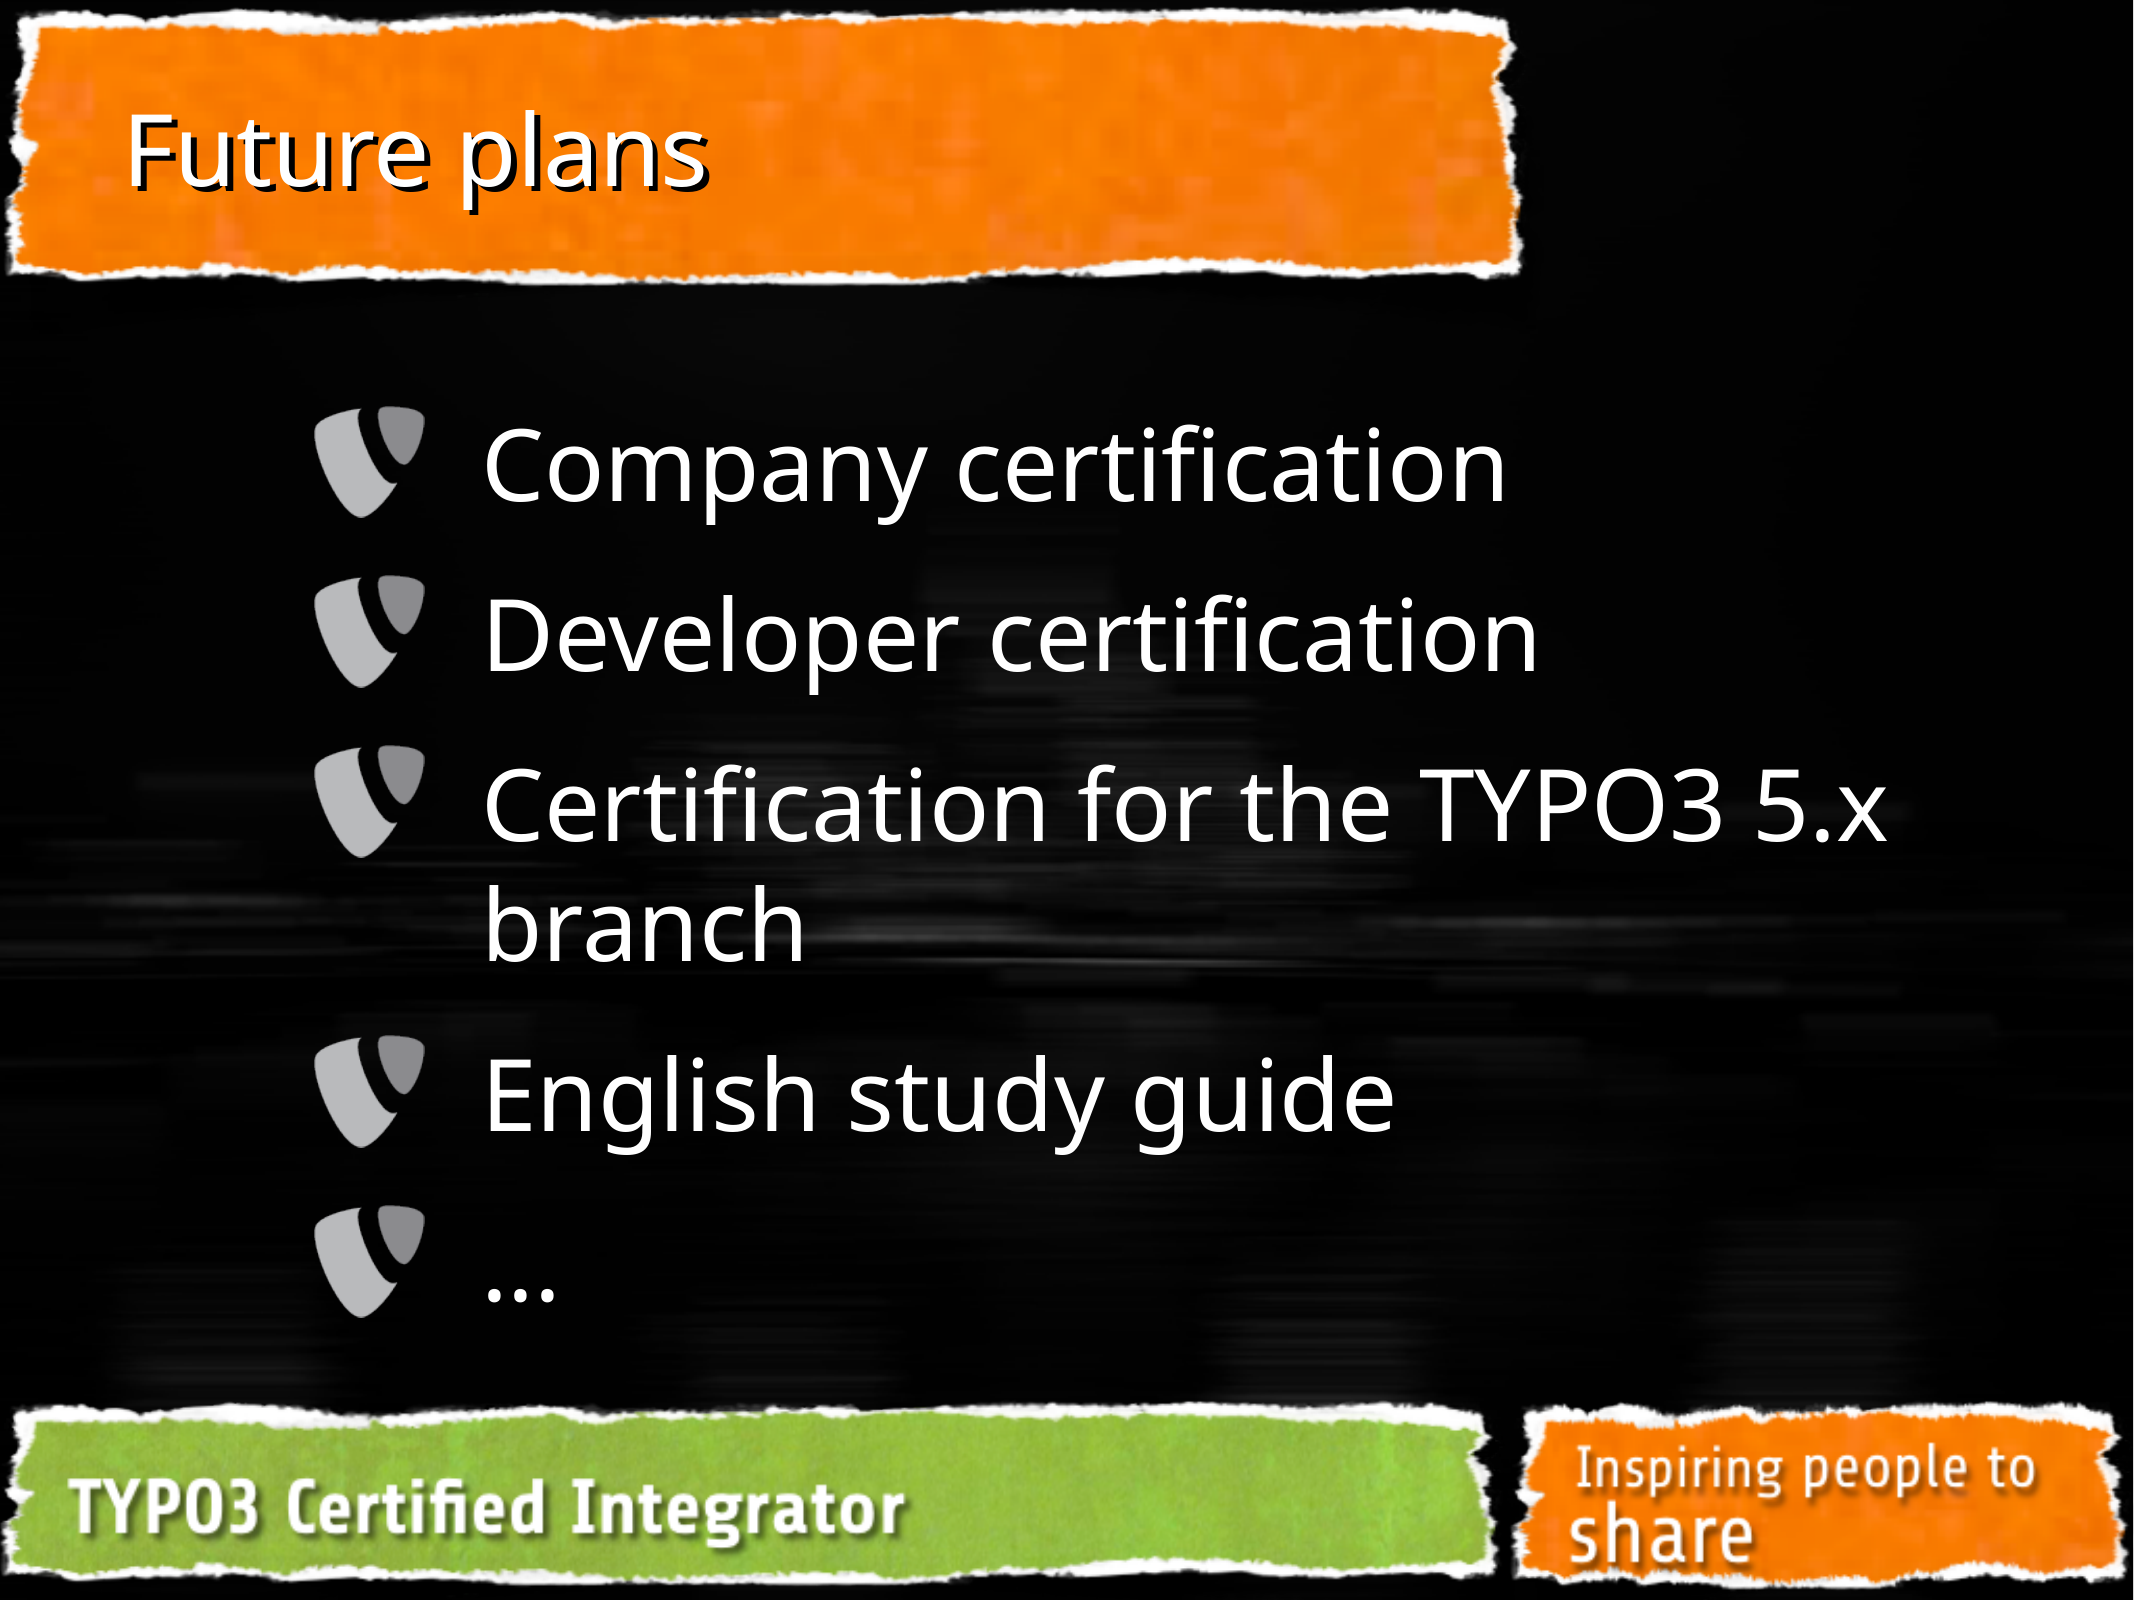

# Future plans
Company certification
Developer certification
Certification for the TYPO3 5.x branch
English study guide
...